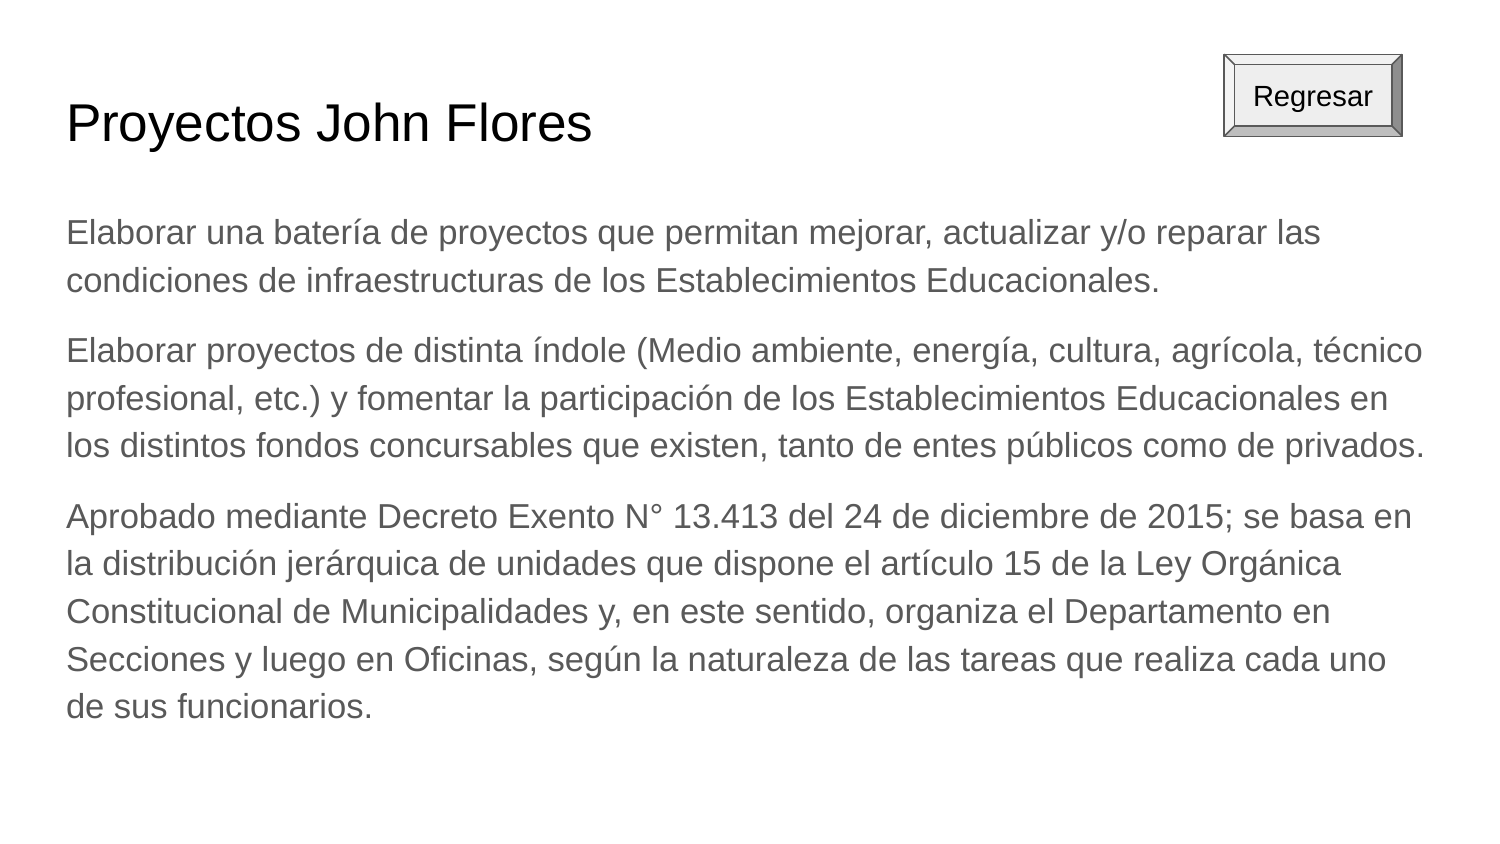

Regresar
# Proyectos John Flores
Elaborar una batería de proyectos que permitan mejorar, actualizar y/o reparar las condiciones de infraestructuras de los Establecimientos Educacionales.
Elaborar proyectos de distinta índole (Medio ambiente, energía, cultura, agrícola, técnico profesional, etc.) y fomentar la participación de los Establecimientos Educacionales en los distintos fondos concursables que existen, tanto de entes públicos como de privados.
Aprobado mediante Decreto Exento N° 13.413 del 24 de diciembre de 2015; se basa en la distribución jerárquica de unidades que dispone el artículo 15 de la Ley Orgánica Constitucional de Municipalidades y, en este sentido, organiza el Departamento en Secciones y luego en Oficinas, según la naturaleza de las tareas que realiza cada uno de sus funcionarios.